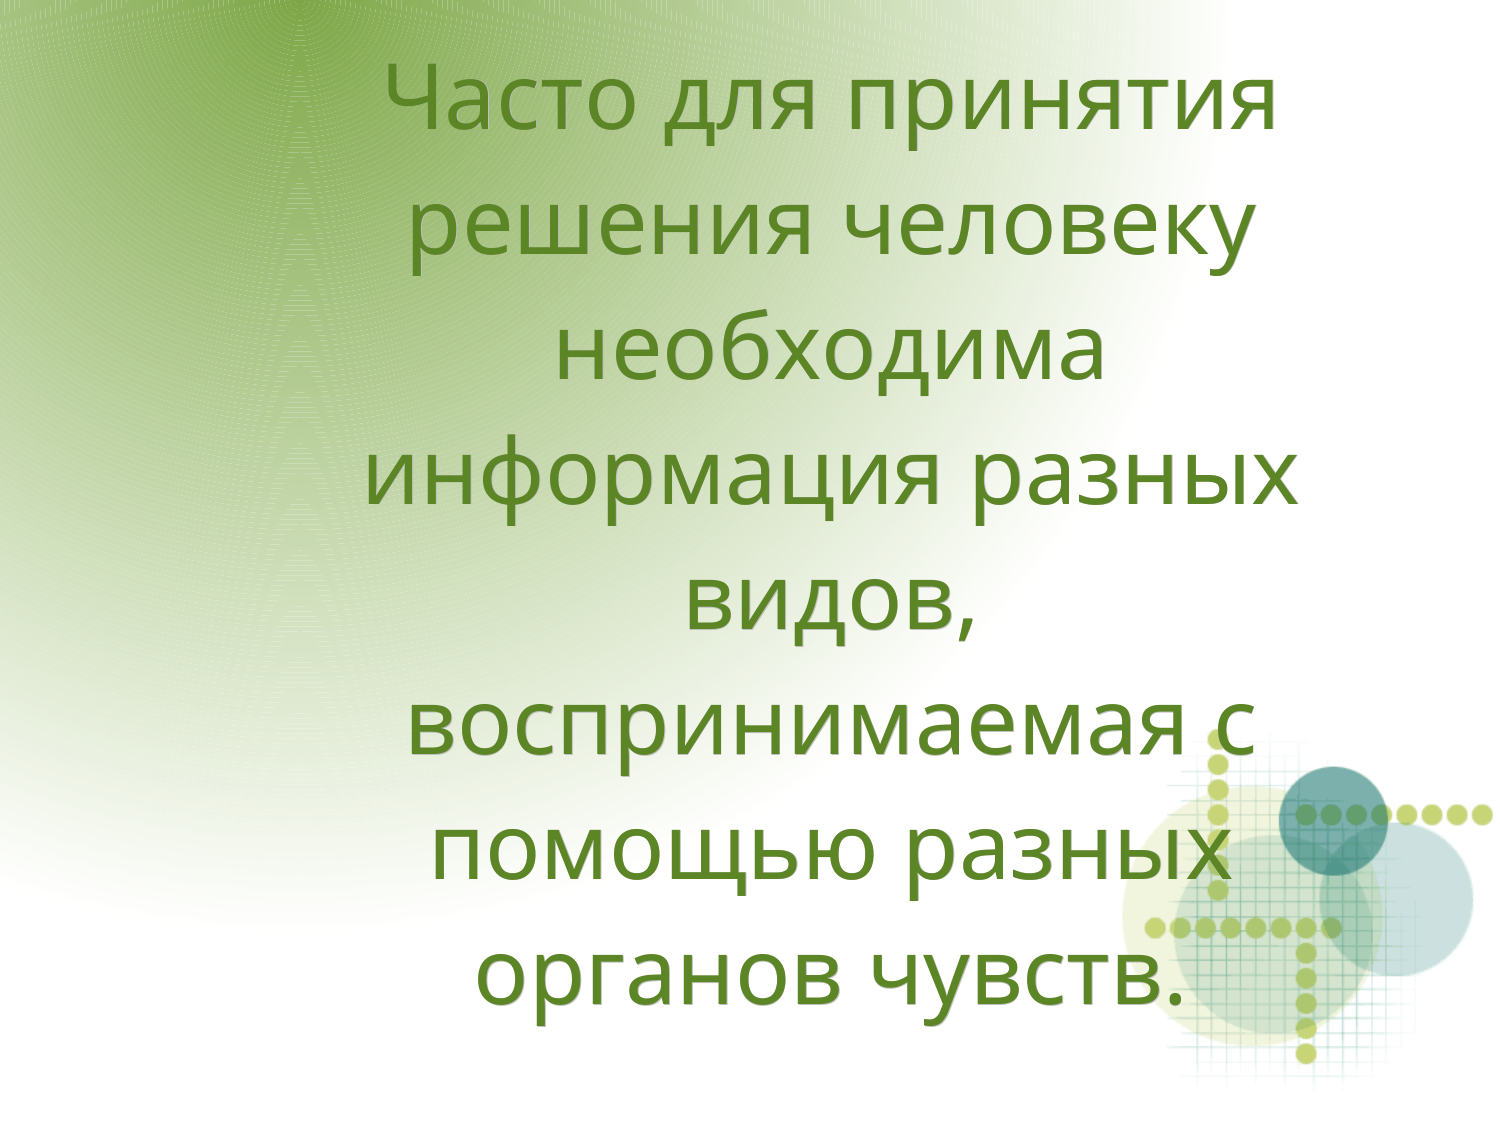

# Часто для принятия решения человеку необходима информация разных видов, воспринимаемая с помощью разных органов чувств.